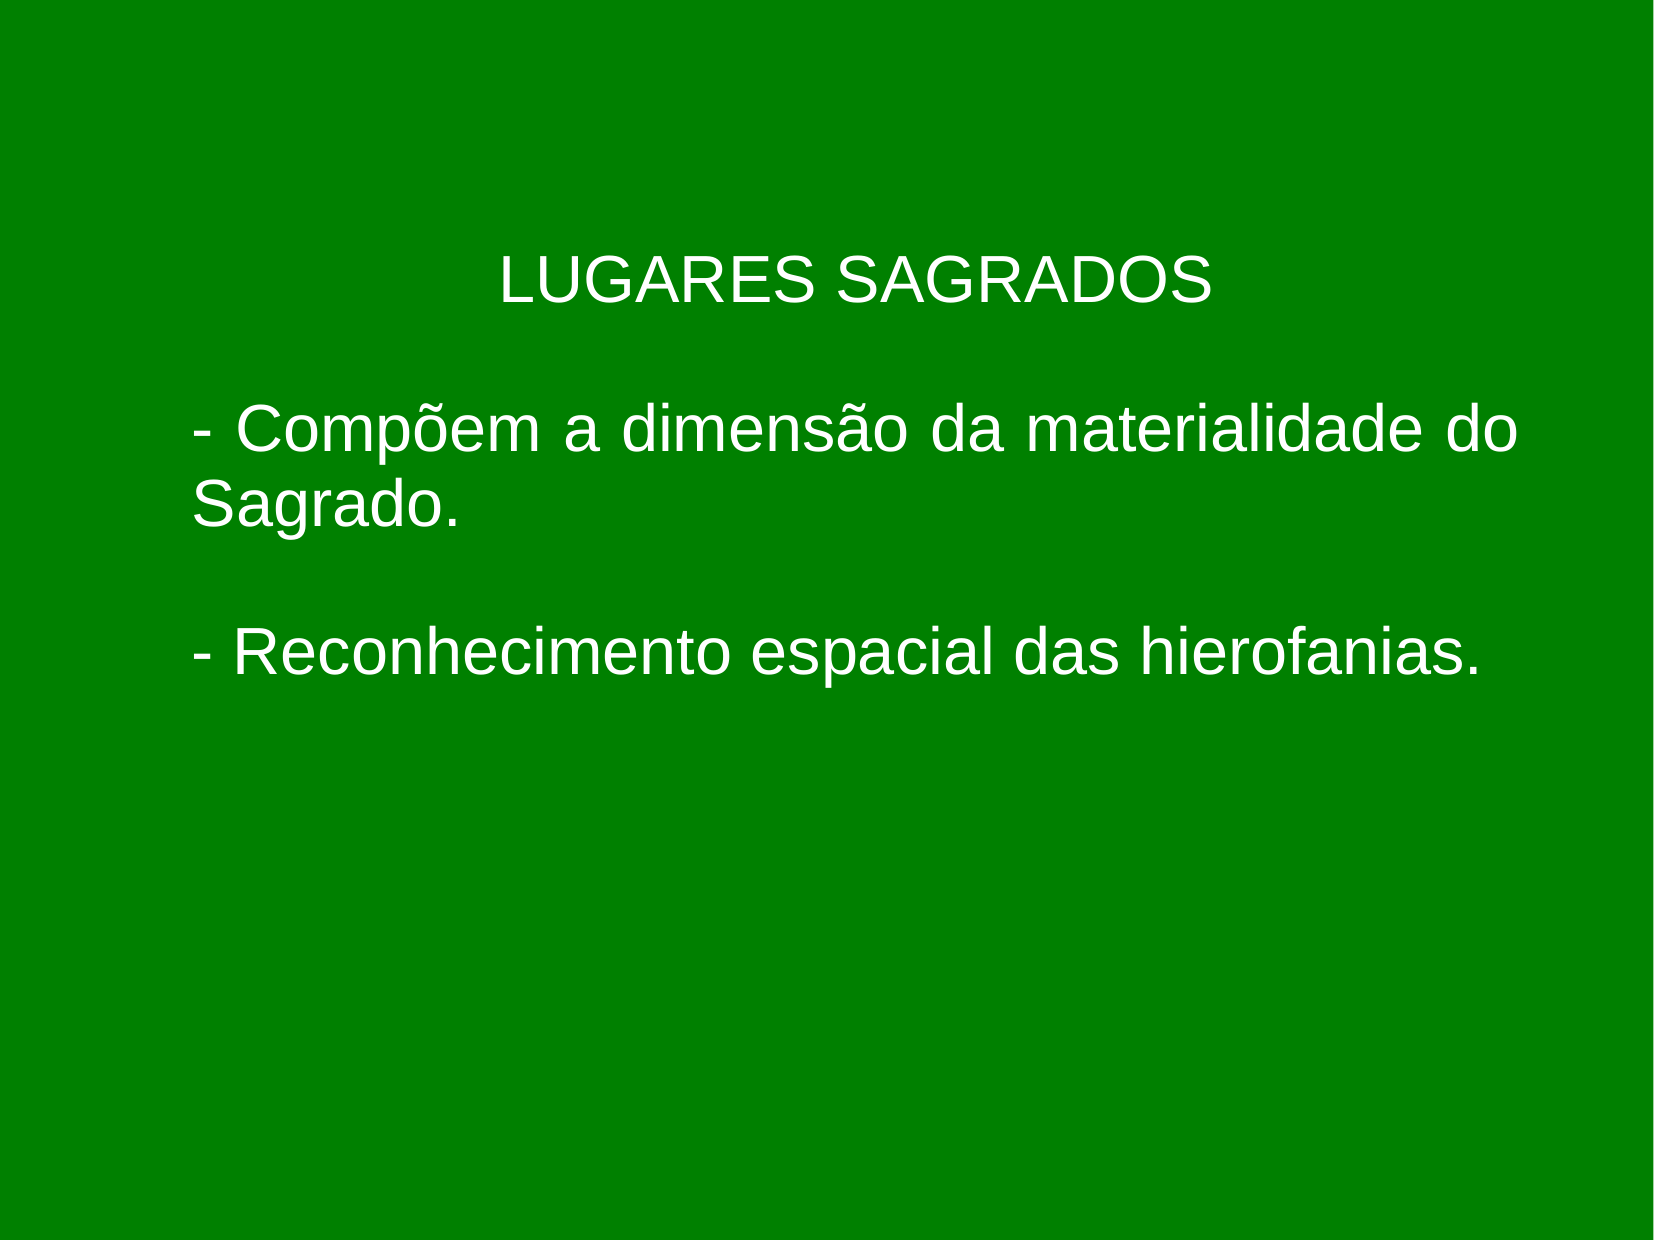

LUGARES SAGRADOS
- Compõem a dimensão da materialidade do Sagrado.
- Reconhecimento espacial das hierofanias.